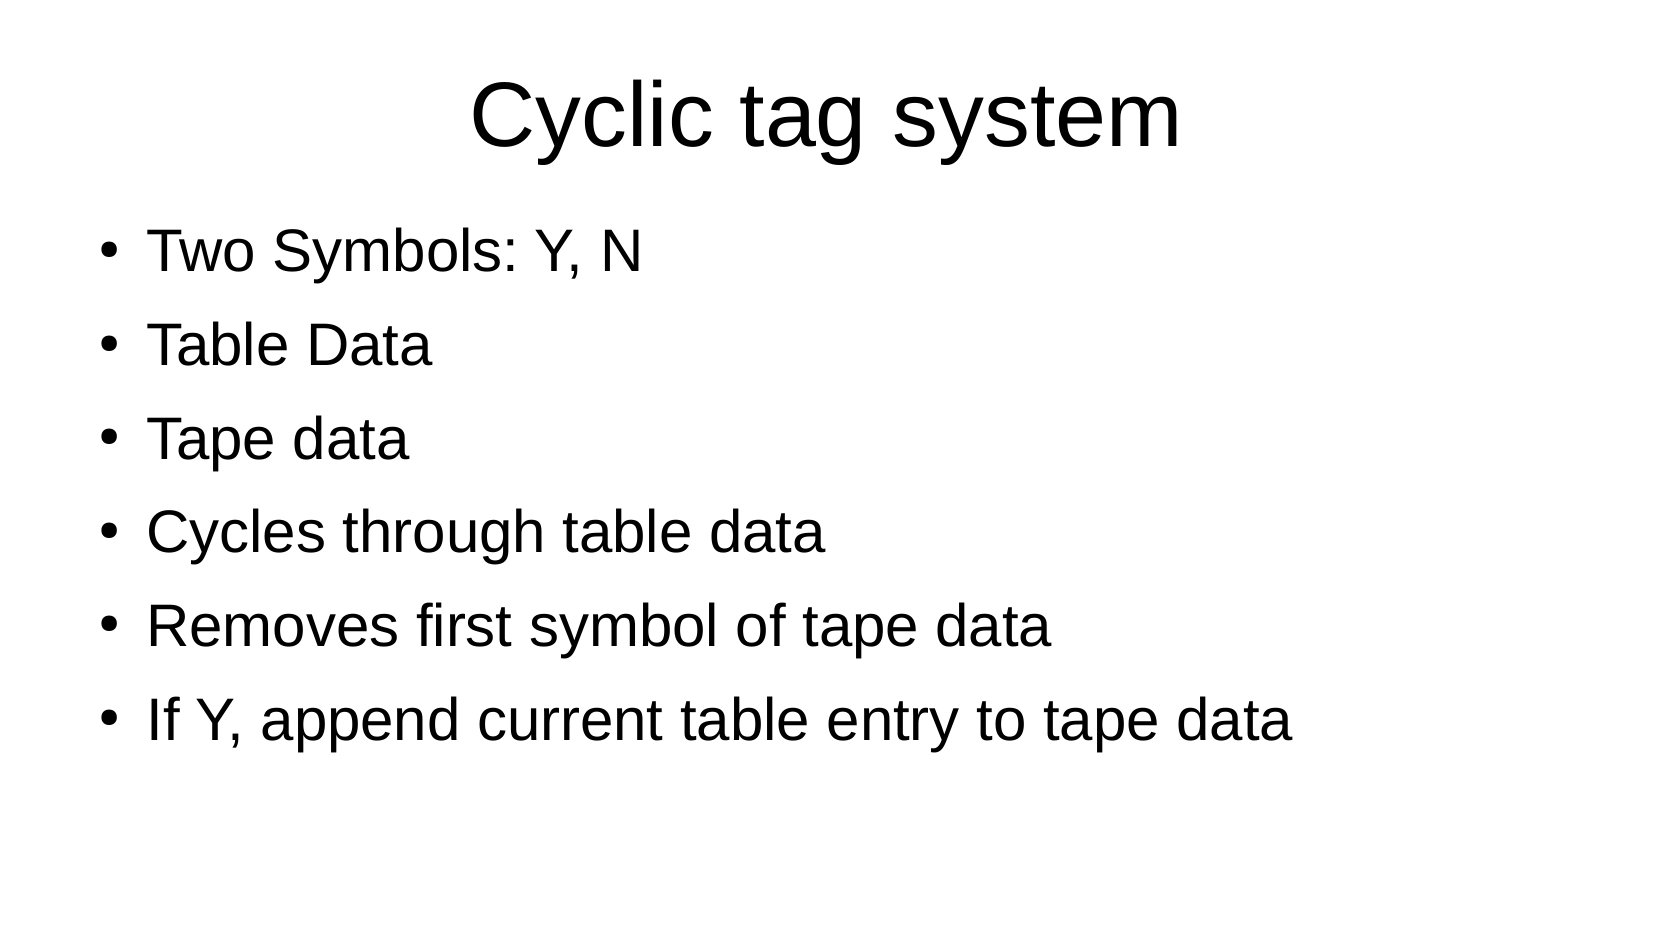

# Cyclic tag system
Two Symbols: Y, N
Table Data
Tape data
Cycles through table data
Removes first symbol of tape data
If Y, append current table entry to tape data